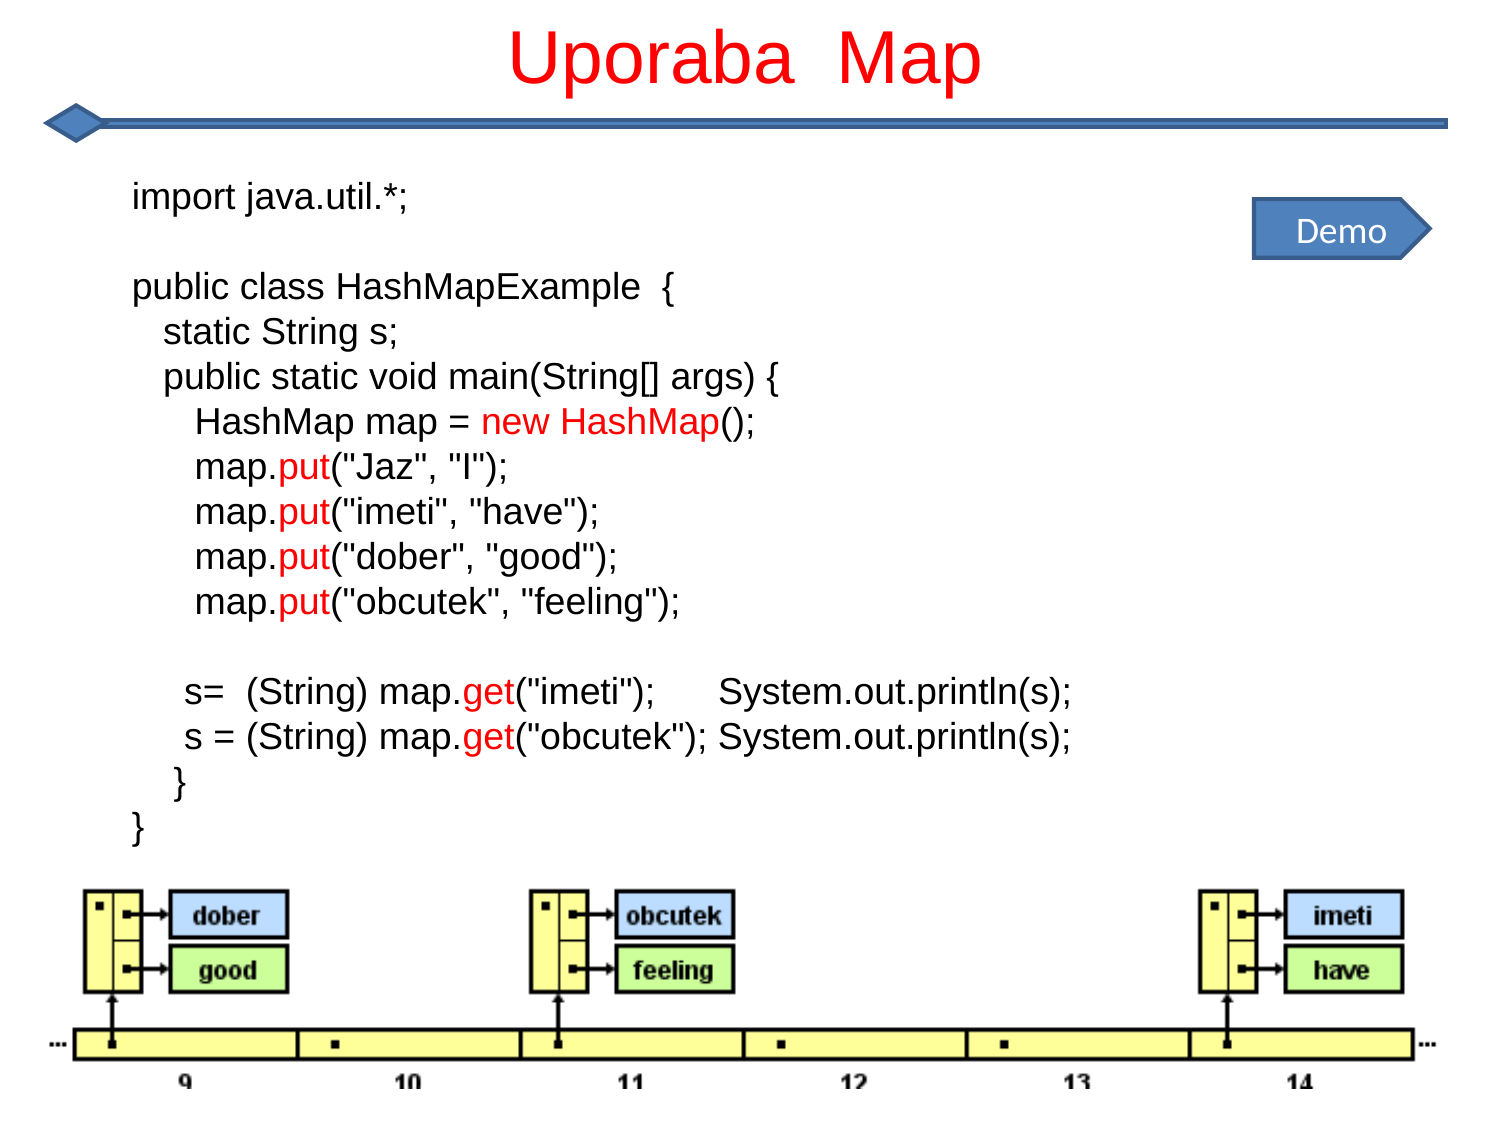

# Uporaba Map
import java.util.*;
public class HashMapExample {
 static String s;
 public static void main(String[] args) {
 HashMap map = new HashMap();
 map.put("Jaz", "I");
 map.put("imeti", "have");
 map.put("dober", "good");
 map.put("obcutek", "feeling");
 s= (String) map.get("imeti"); System.out.println(s);
 s = (String) map.get("obcutek"); System.out.println(s);
 }
}
Demo